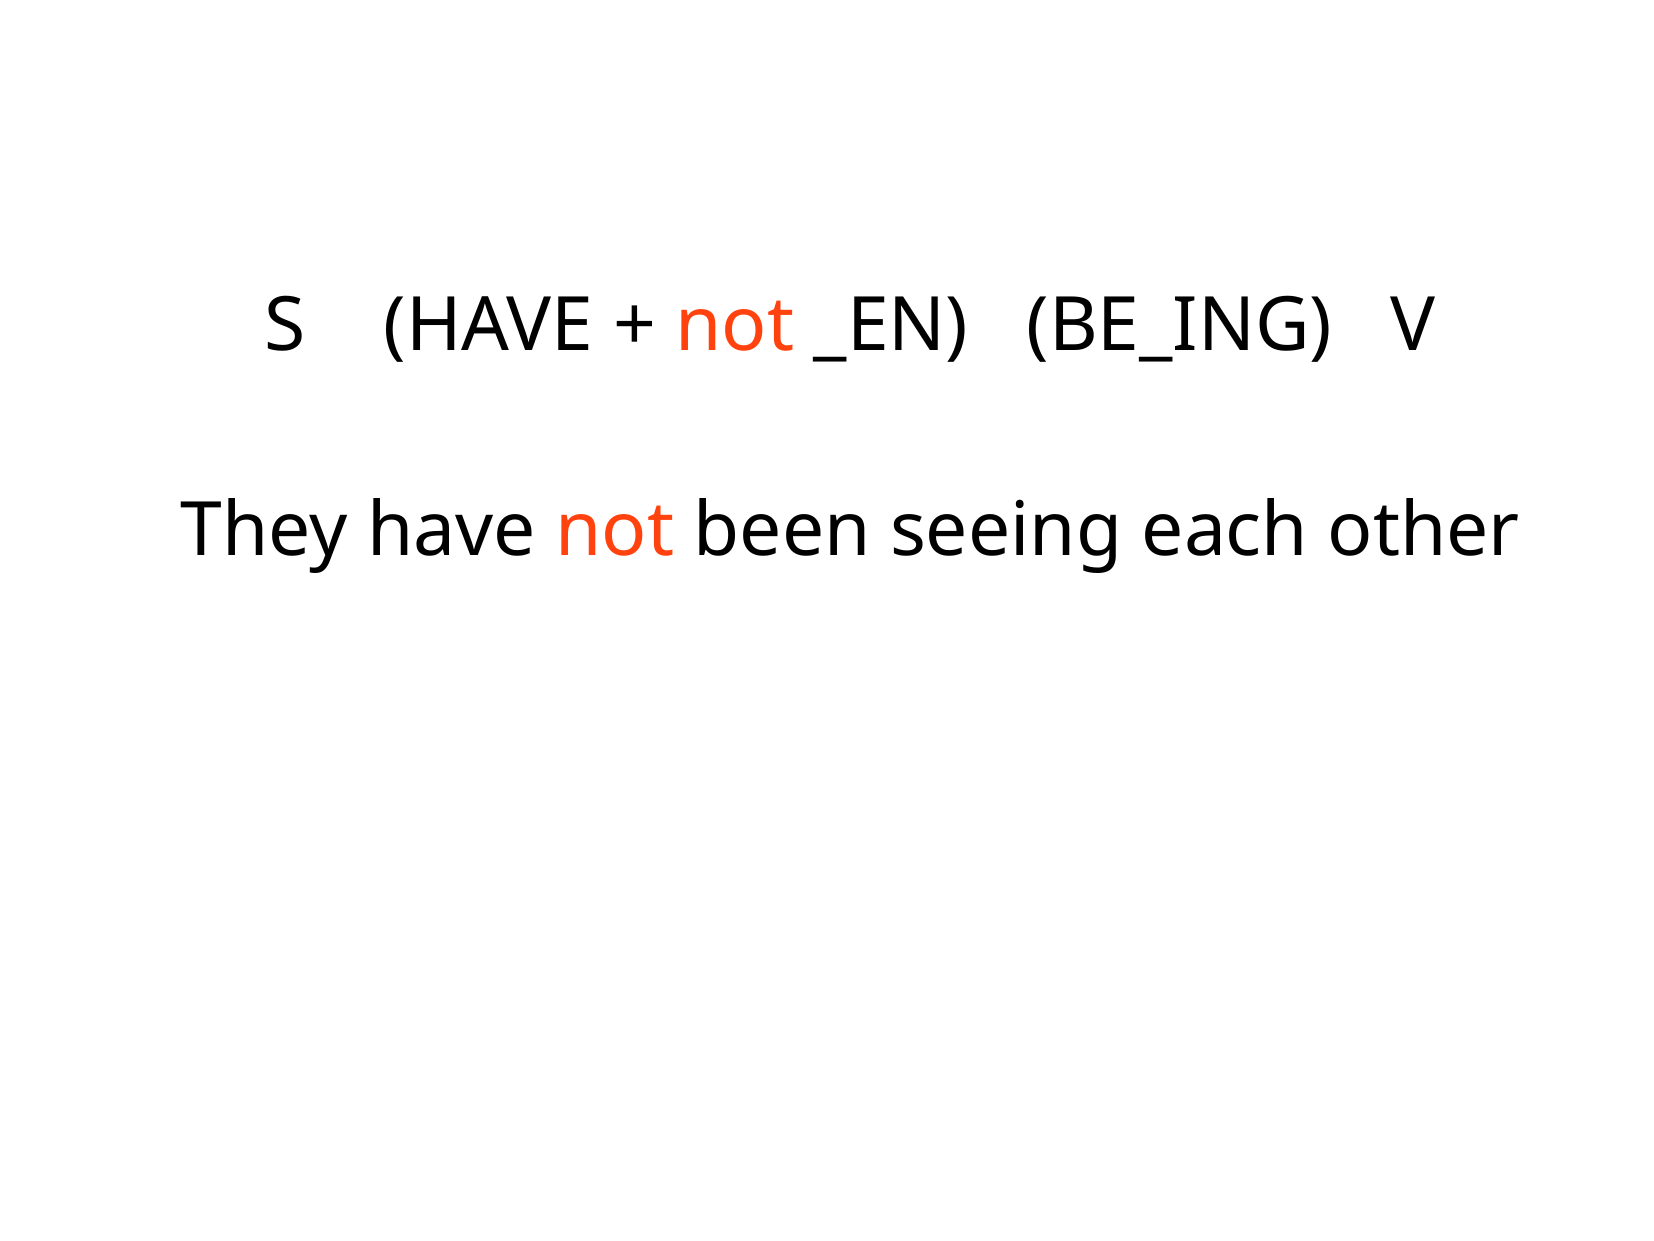

S (HAVE + not _EN) (BE_ING) V
They have not been seeing each other